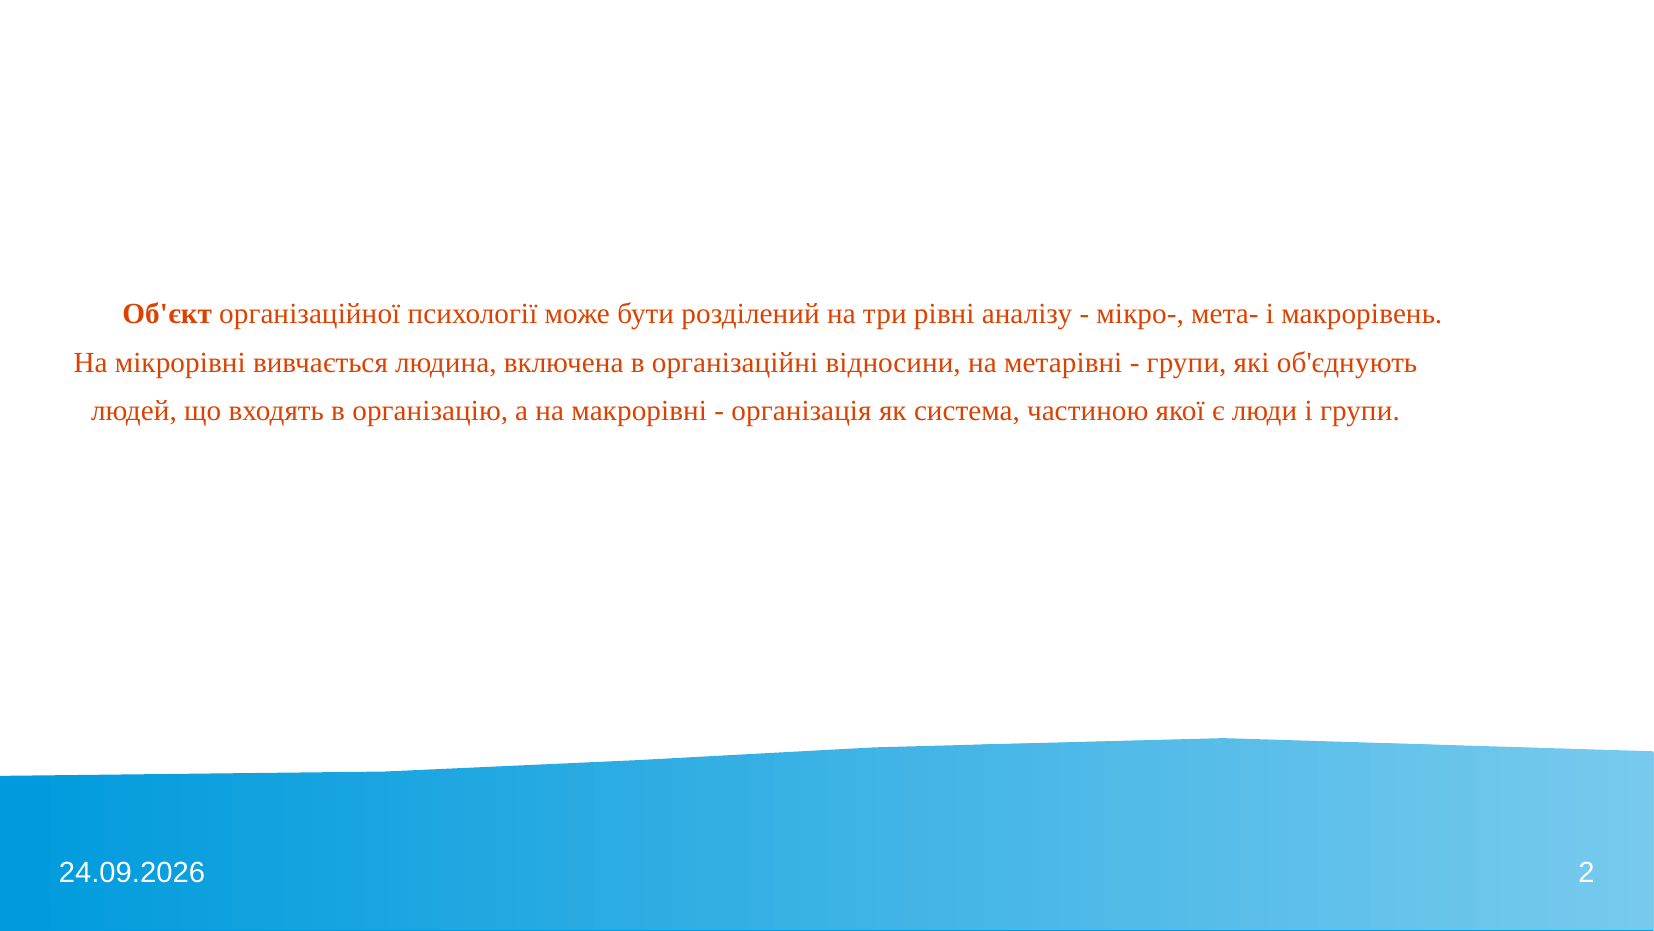

# Об'єкт організаційної психології може бути розділений на три рівні аналізу - мікро-, мета- і макрорівень. На мікрорівні вивчається людина, включена в організаційні відносини, на метарівні - групи, які об'єднують людей, що входять в організацію, а на макрорівні - організація як система, частиною якої є люди і групи.